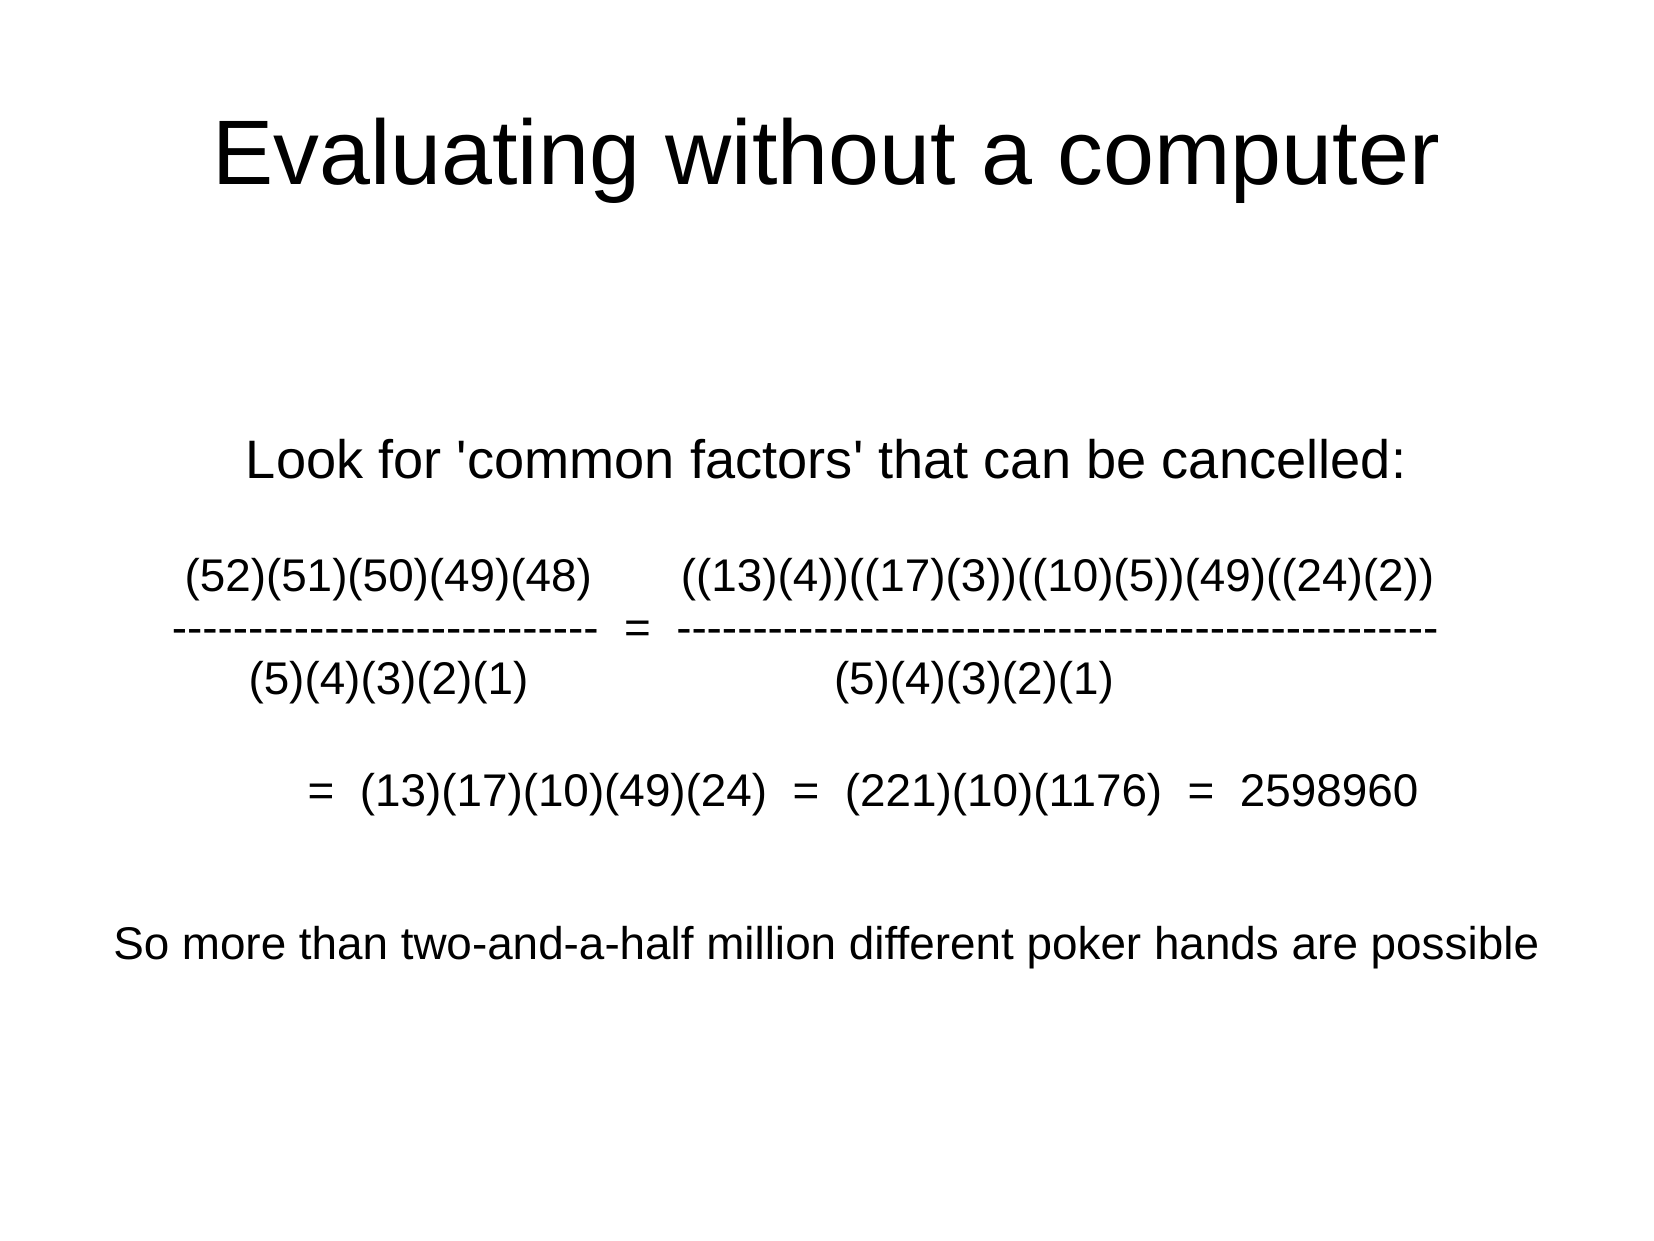

# Evaluating without a computer
 Look for 'common factors' that can be cancelled:
 (52)(51)(50)(49)(48) ((13)(4))((17)(3))((10)(5))(49)((24)(2))
 ---------------------------- = --------------------------------------------------
 (5)(4)(3)(2)(1) (5)(4)(3)(2)(1)
			= (13)(17)(10)(49)(24) = (221)(10)(1176) = 2598960
So more than two-and-a-half million different poker hands are possible